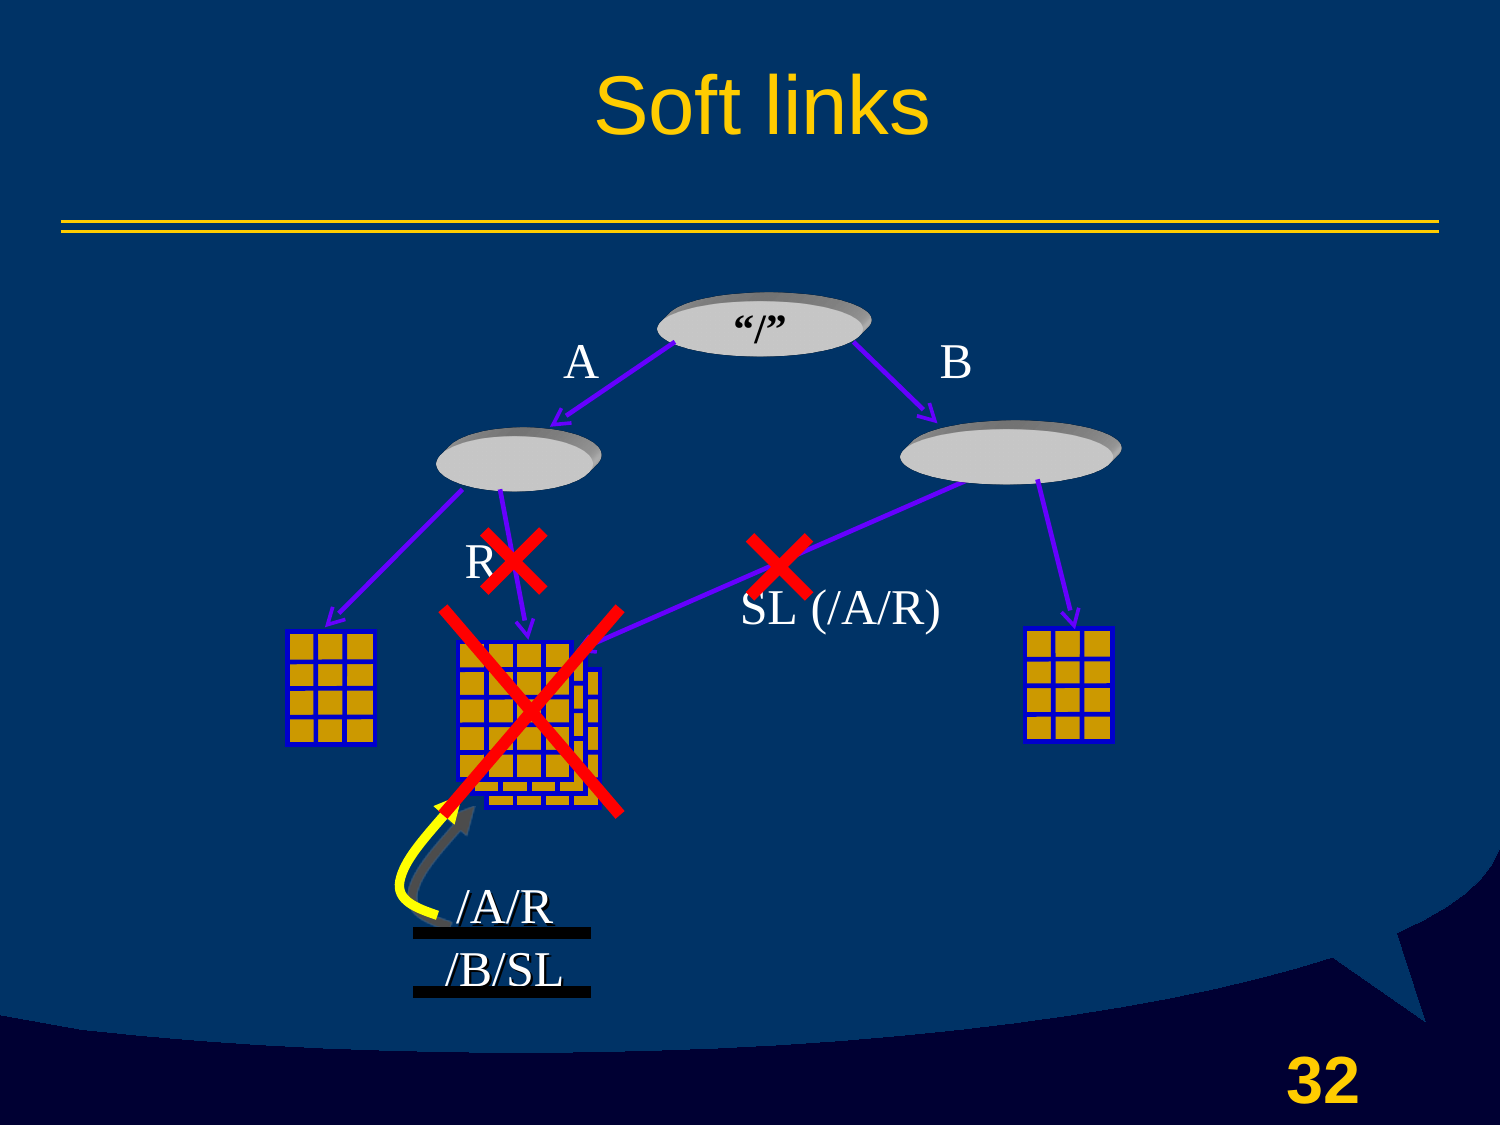

# Soft links
“/”
A
B
R
SL (/A/R)
/A/R
/B/SL